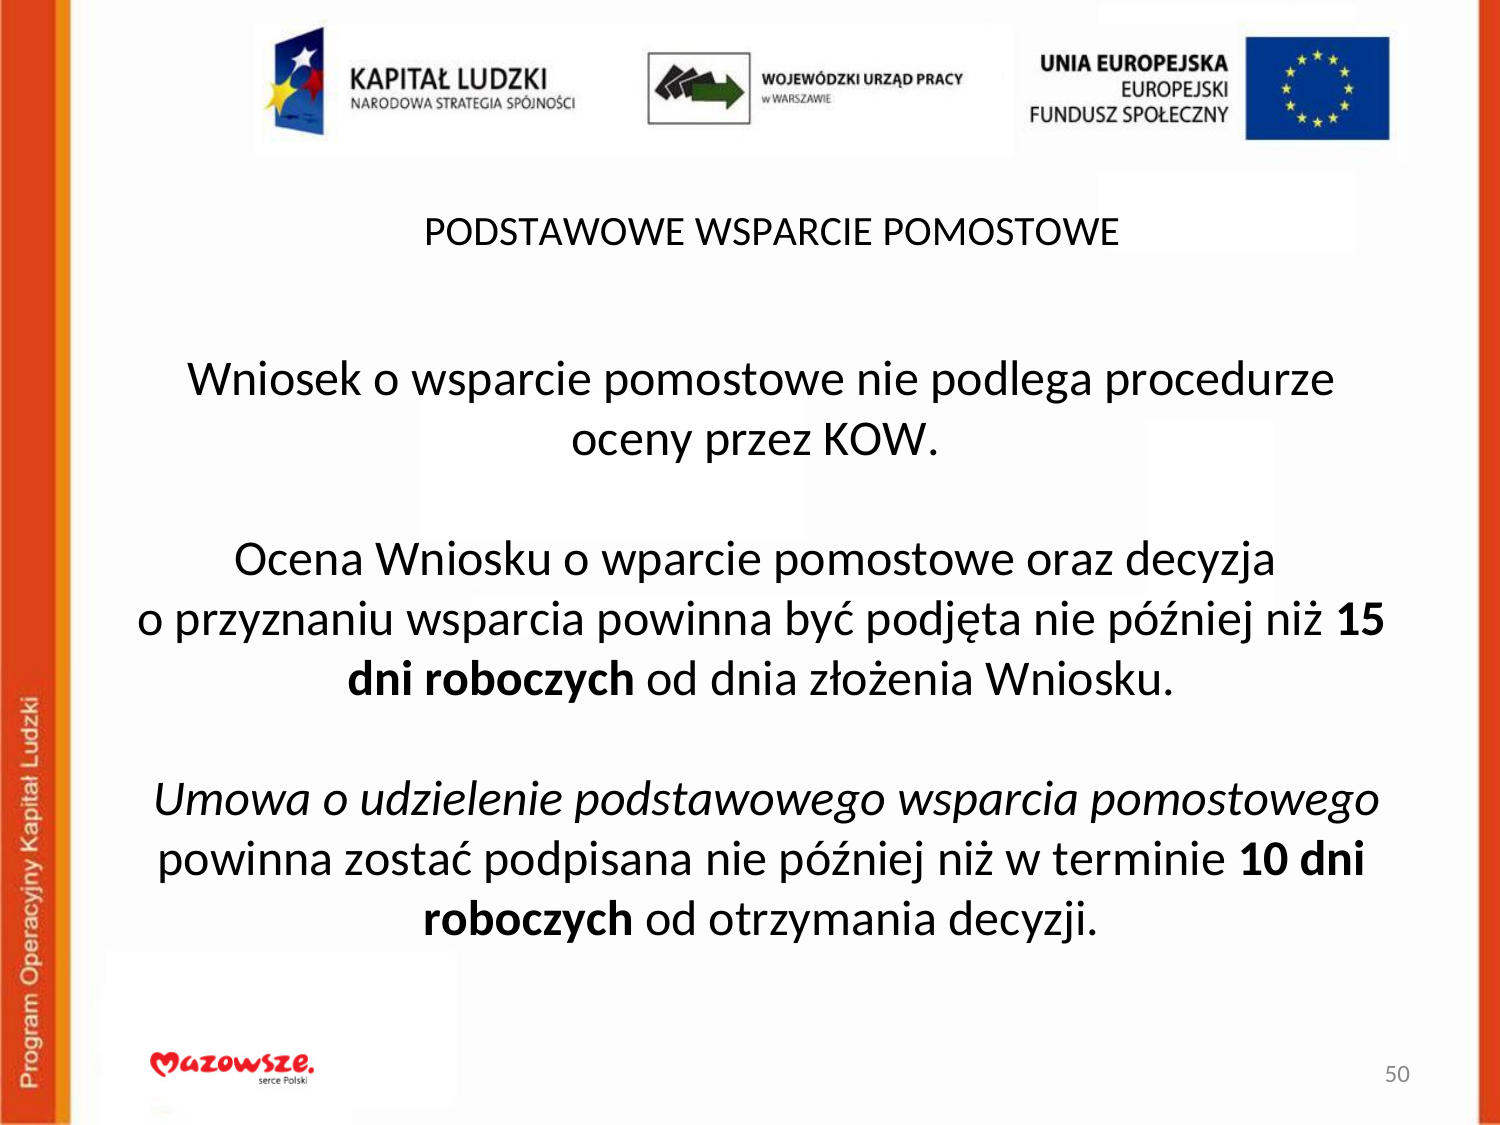

PODSTAWOWE WSPARCIE POMOSTOWE
# Wniosek o wsparcie pomostowe nie podlega procedurze oceny przez KOW. Ocena Wniosku o wparcie pomostowe oraz decyzja o przyznaniu wsparcia powinna być podjęta nie później niż 15 dni roboczych od dnia złożenia Wniosku. Umowa o udzielenie podstawowego wsparcia pomostowego powinna zostać podpisana nie później niż w terminie 10 dni roboczych od otrzymania decyzji.